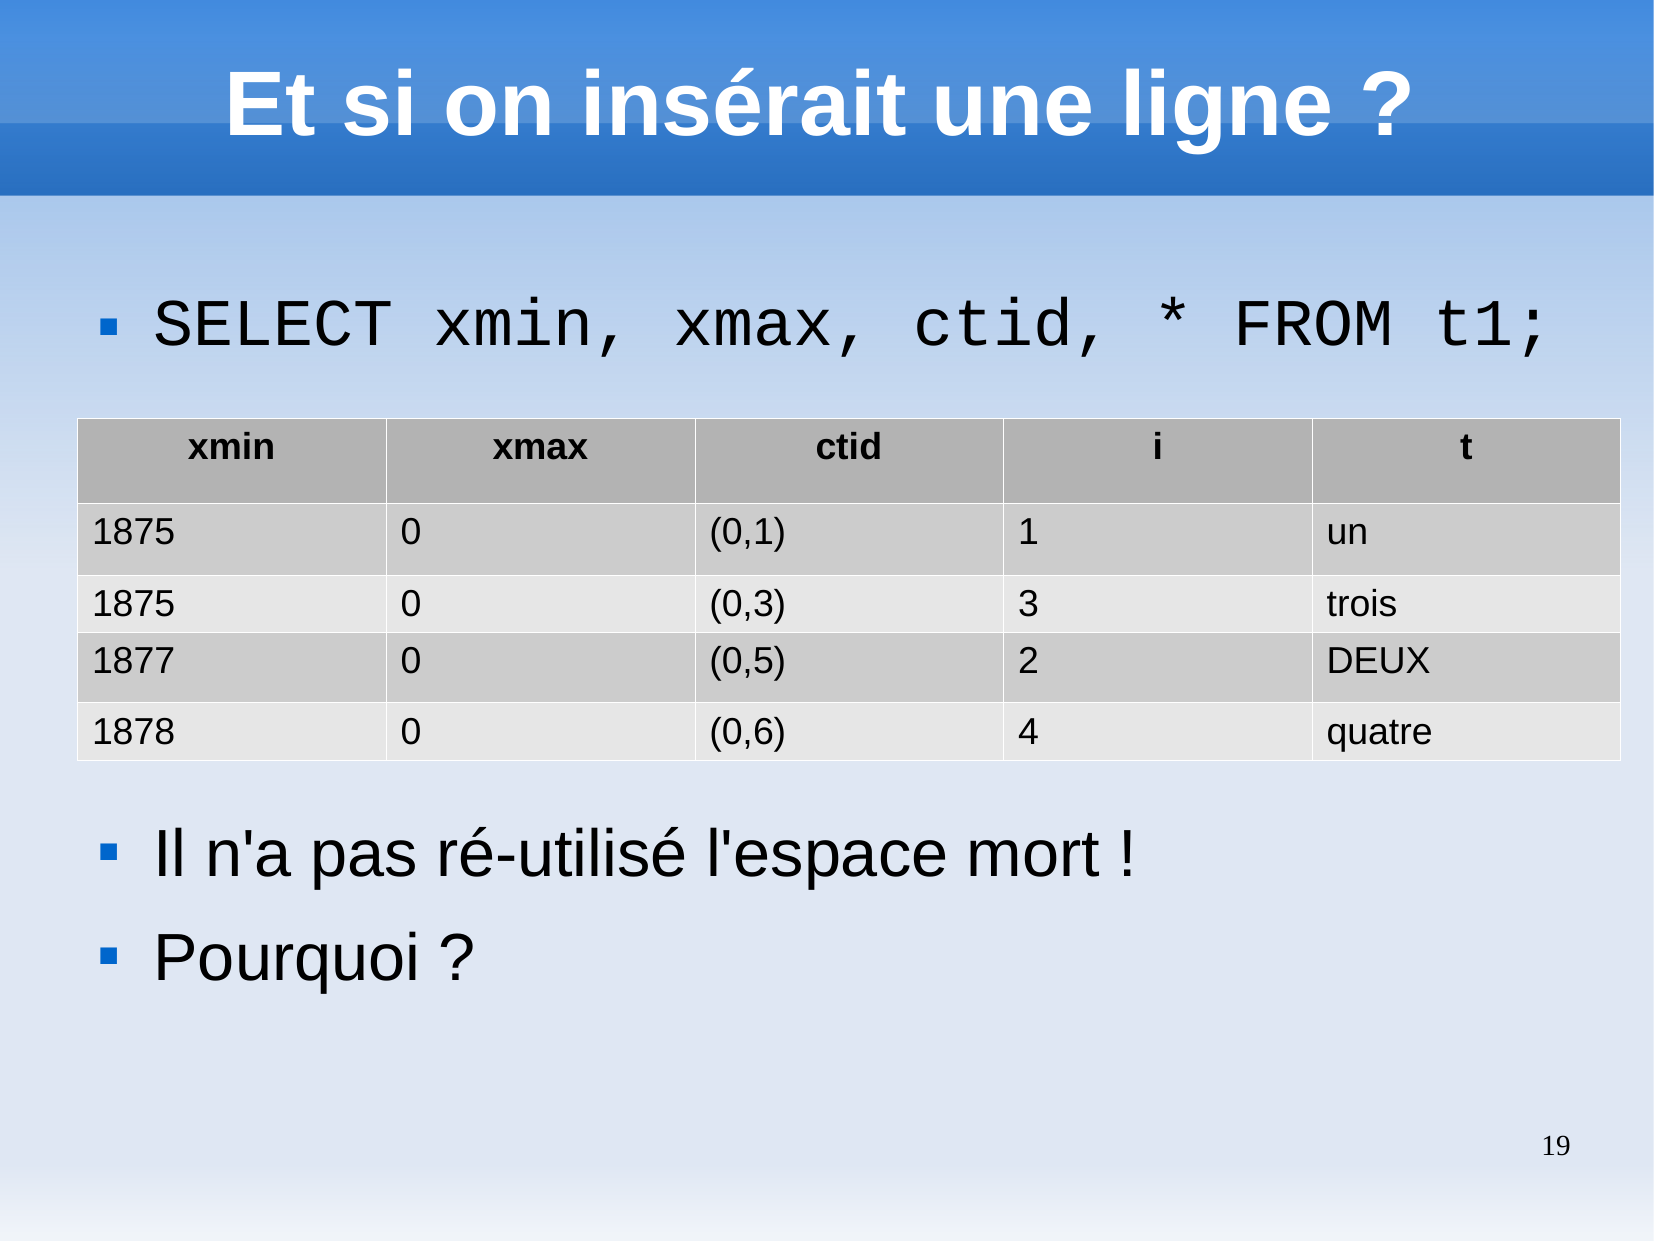

# Et si on insérait une ligne ?
SELECT xmin, xmax, ctid, * FROM t1;
Il n'a pas ré-utilisé l'espace mort !
Pourquoi ?
| xmin | xmax | ctid | i | t |
| --- | --- | --- | --- | --- |
| 1875 | 0 | (0,1) | 1 | un |
| 1875 | 0 | (0,3) | 3 | trois |
| 1877 | 0 | (0,5) | 2 | DEUX |
| 1878 | 0 | (0,6) | 4 | quatre |
19